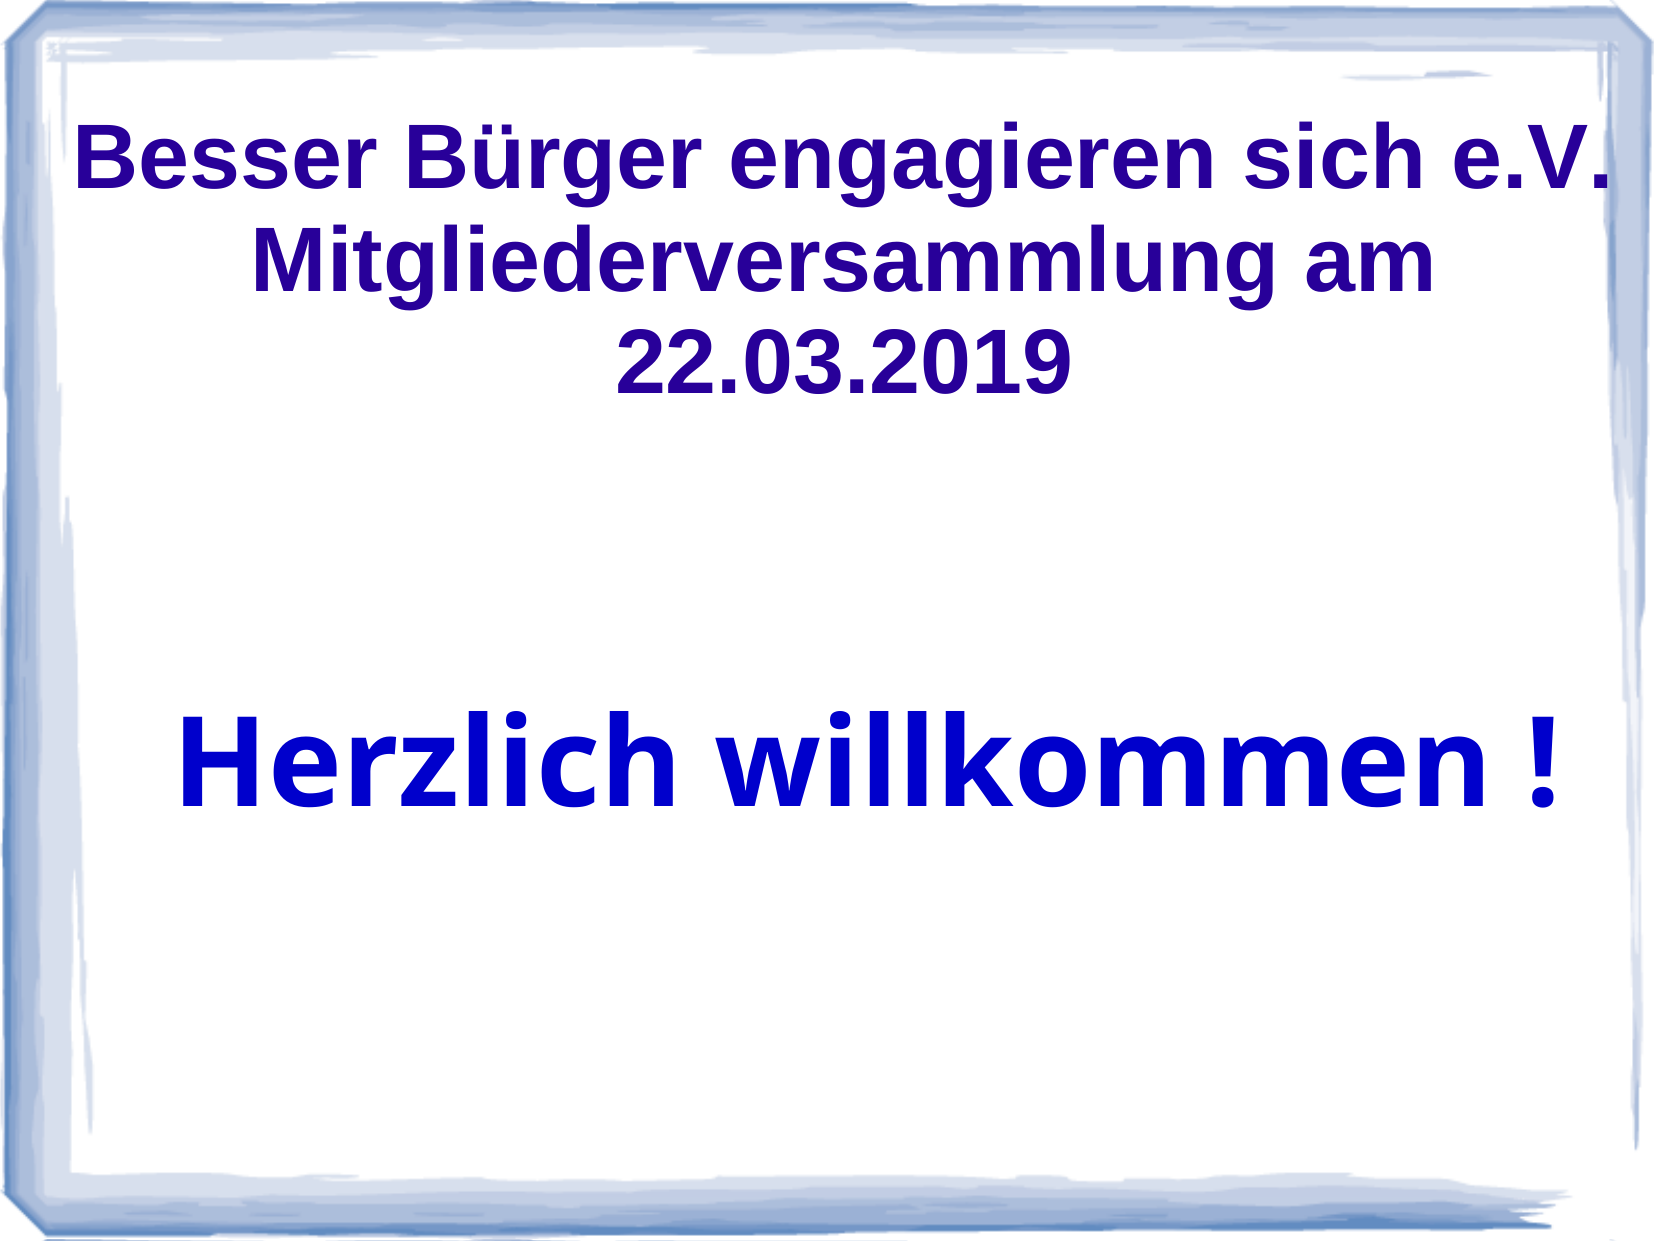

# Besser Bürger engagieren sich e.V. Mitgliederversammlung am 22.03.2019
Herzlich willkommen !